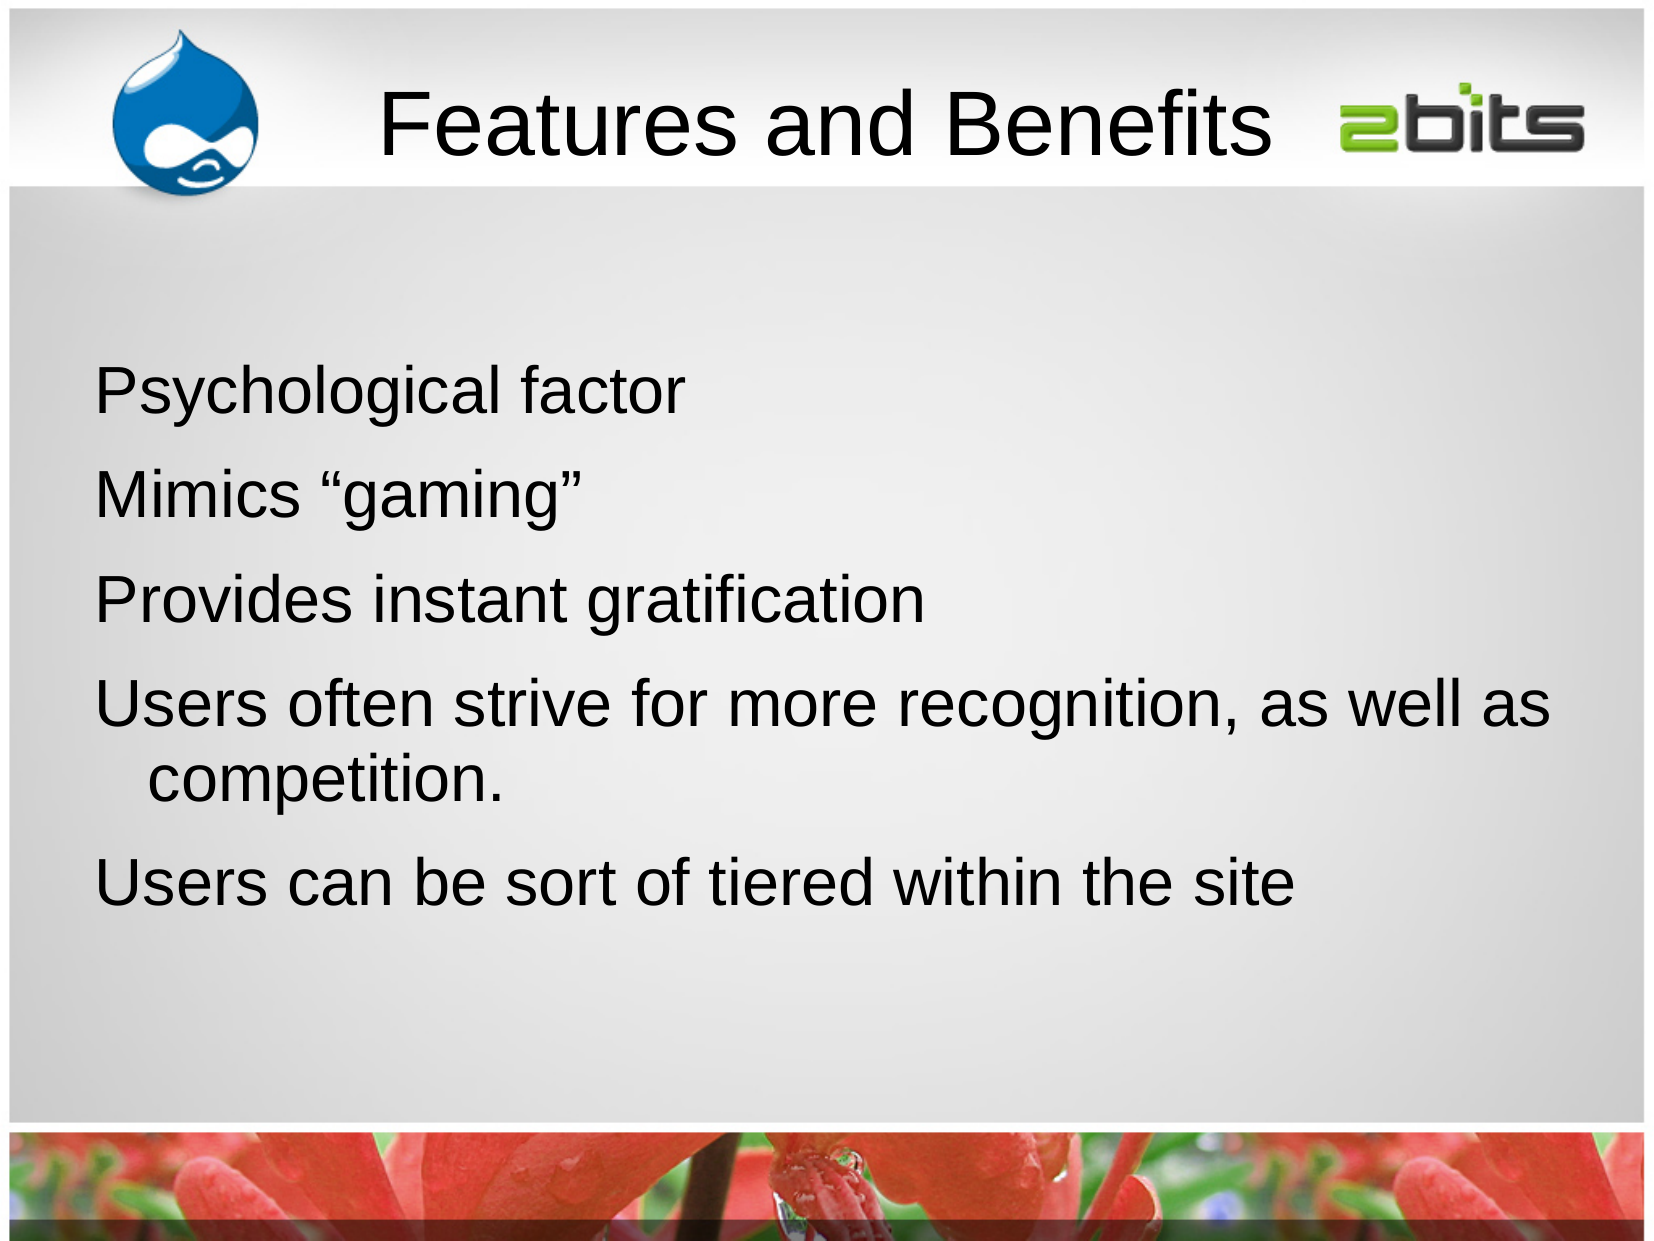

# Features and Benefits
Psychological factor
Mimics “gaming”
Provides instant gratification
Users often strive for more recognition, as well as competition.
Users can be sort of tiered within the site